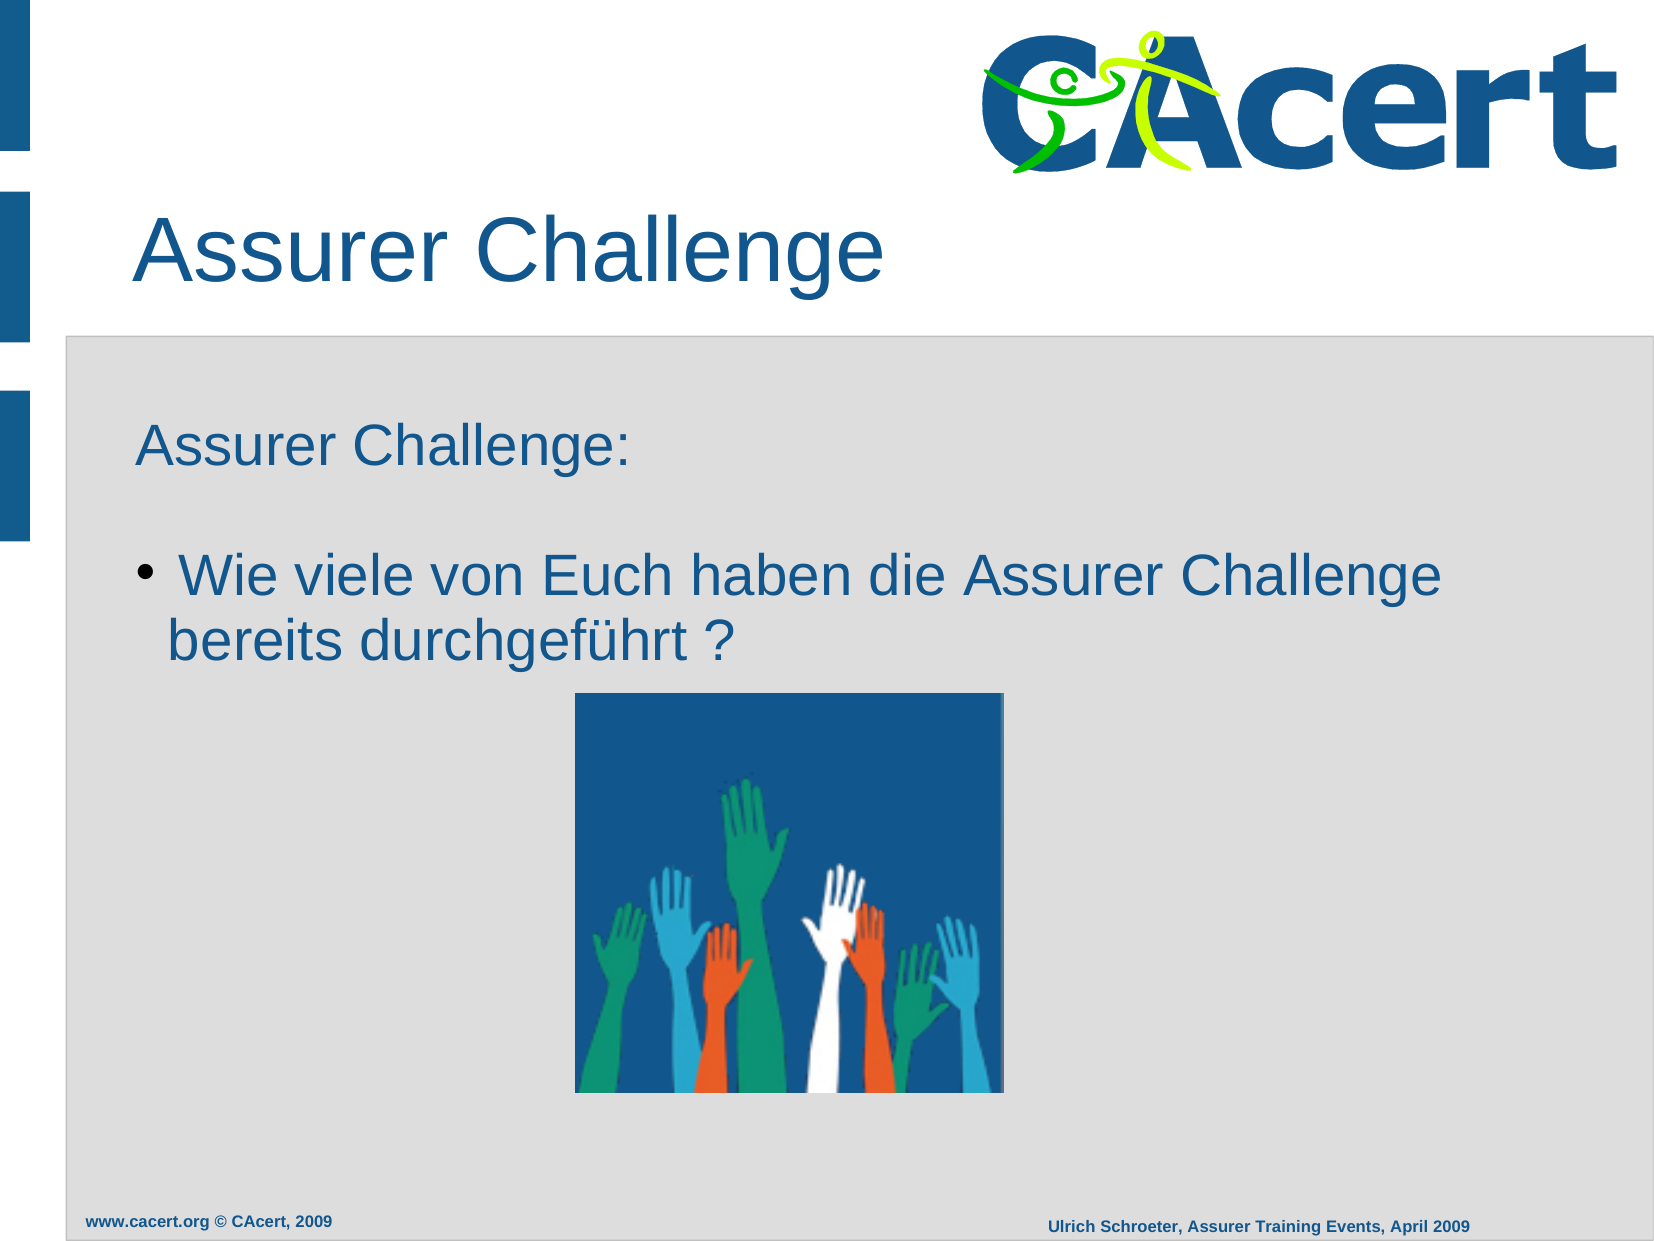

Assurer Challenge
Assurer Challenge:
 Wie viele von Euch haben die Assurer Challenge
 bereits durchgeführt ?